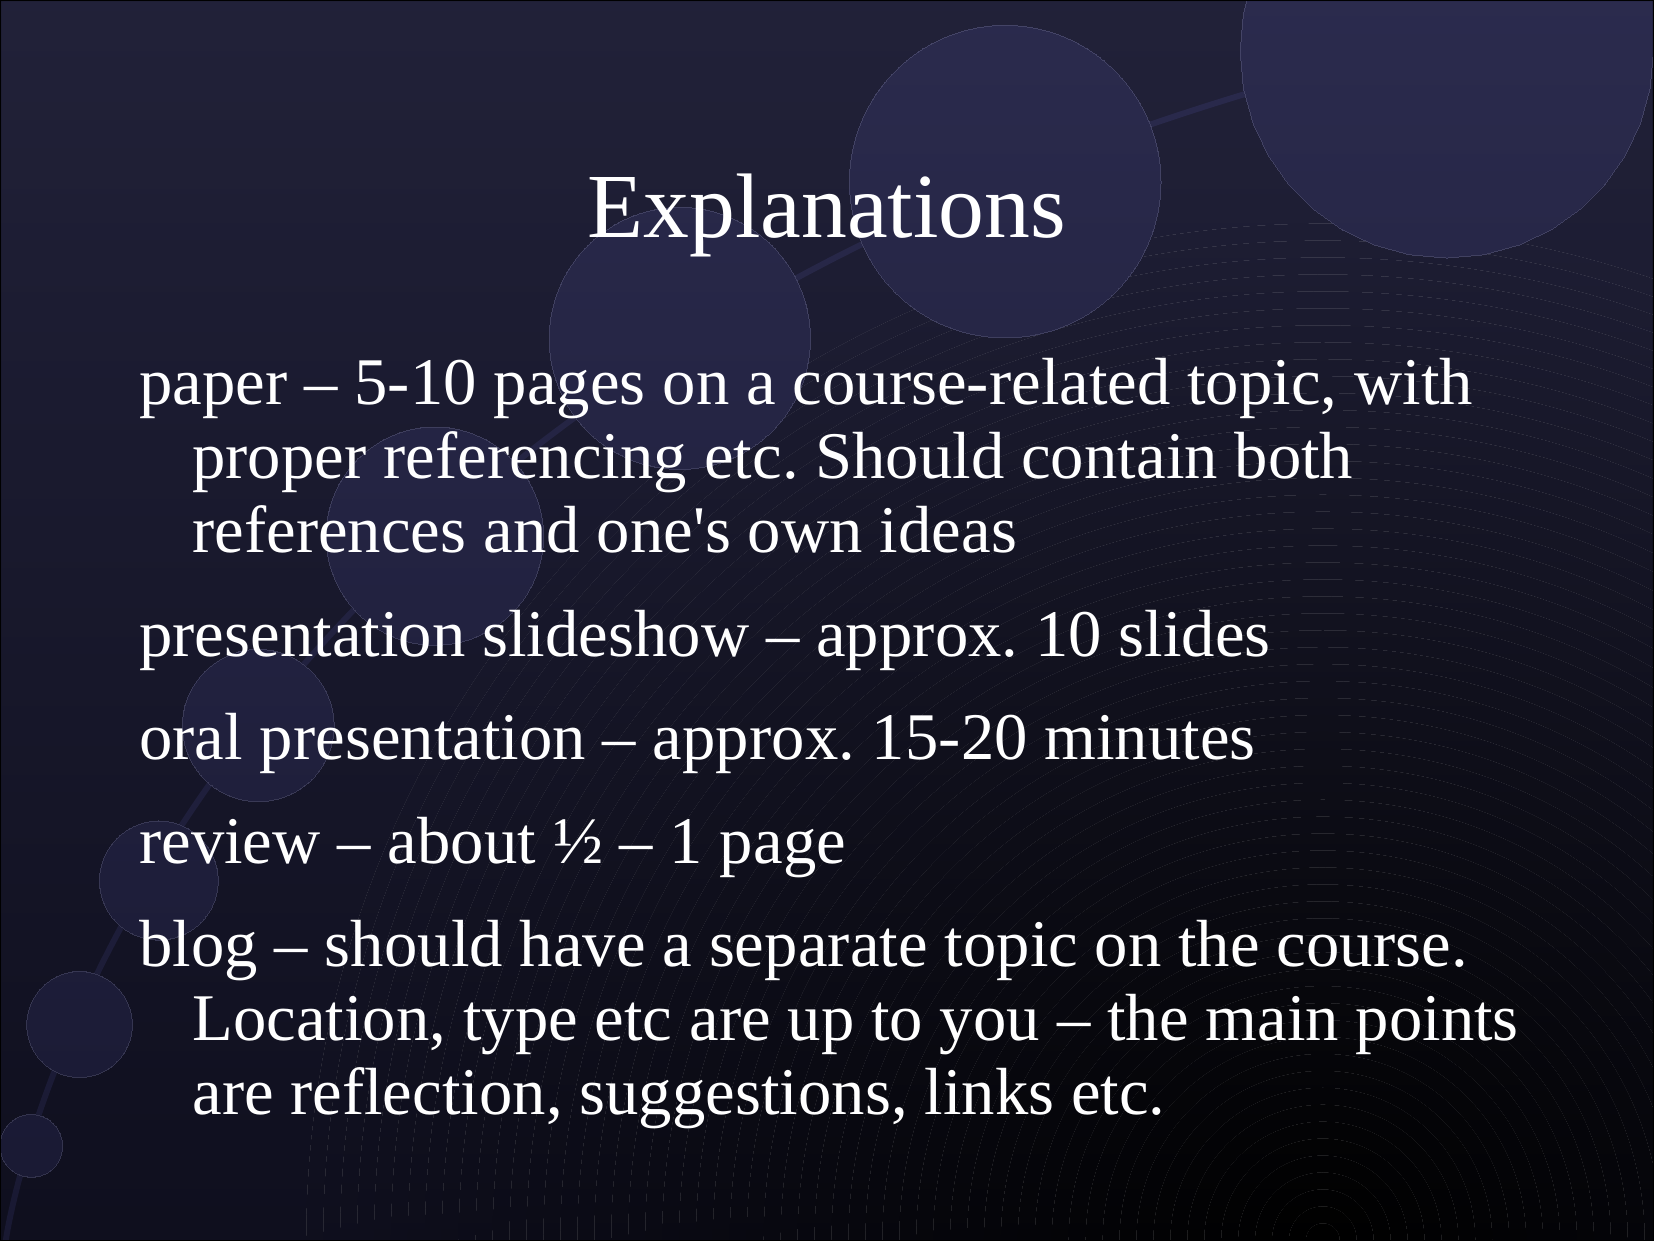

# Explanations
paper – 5-10 pages on a course-related topic, with proper referencing etc. Should contain both references and one's own ideas
presentation slideshow – approx. 10 slides
oral presentation – approx. 15-20 minutes
review – about ½ – 1 page
blog – should have a separate topic on the course. Location, type etc are up to you – the main points are reflection, suggestions, links etc.